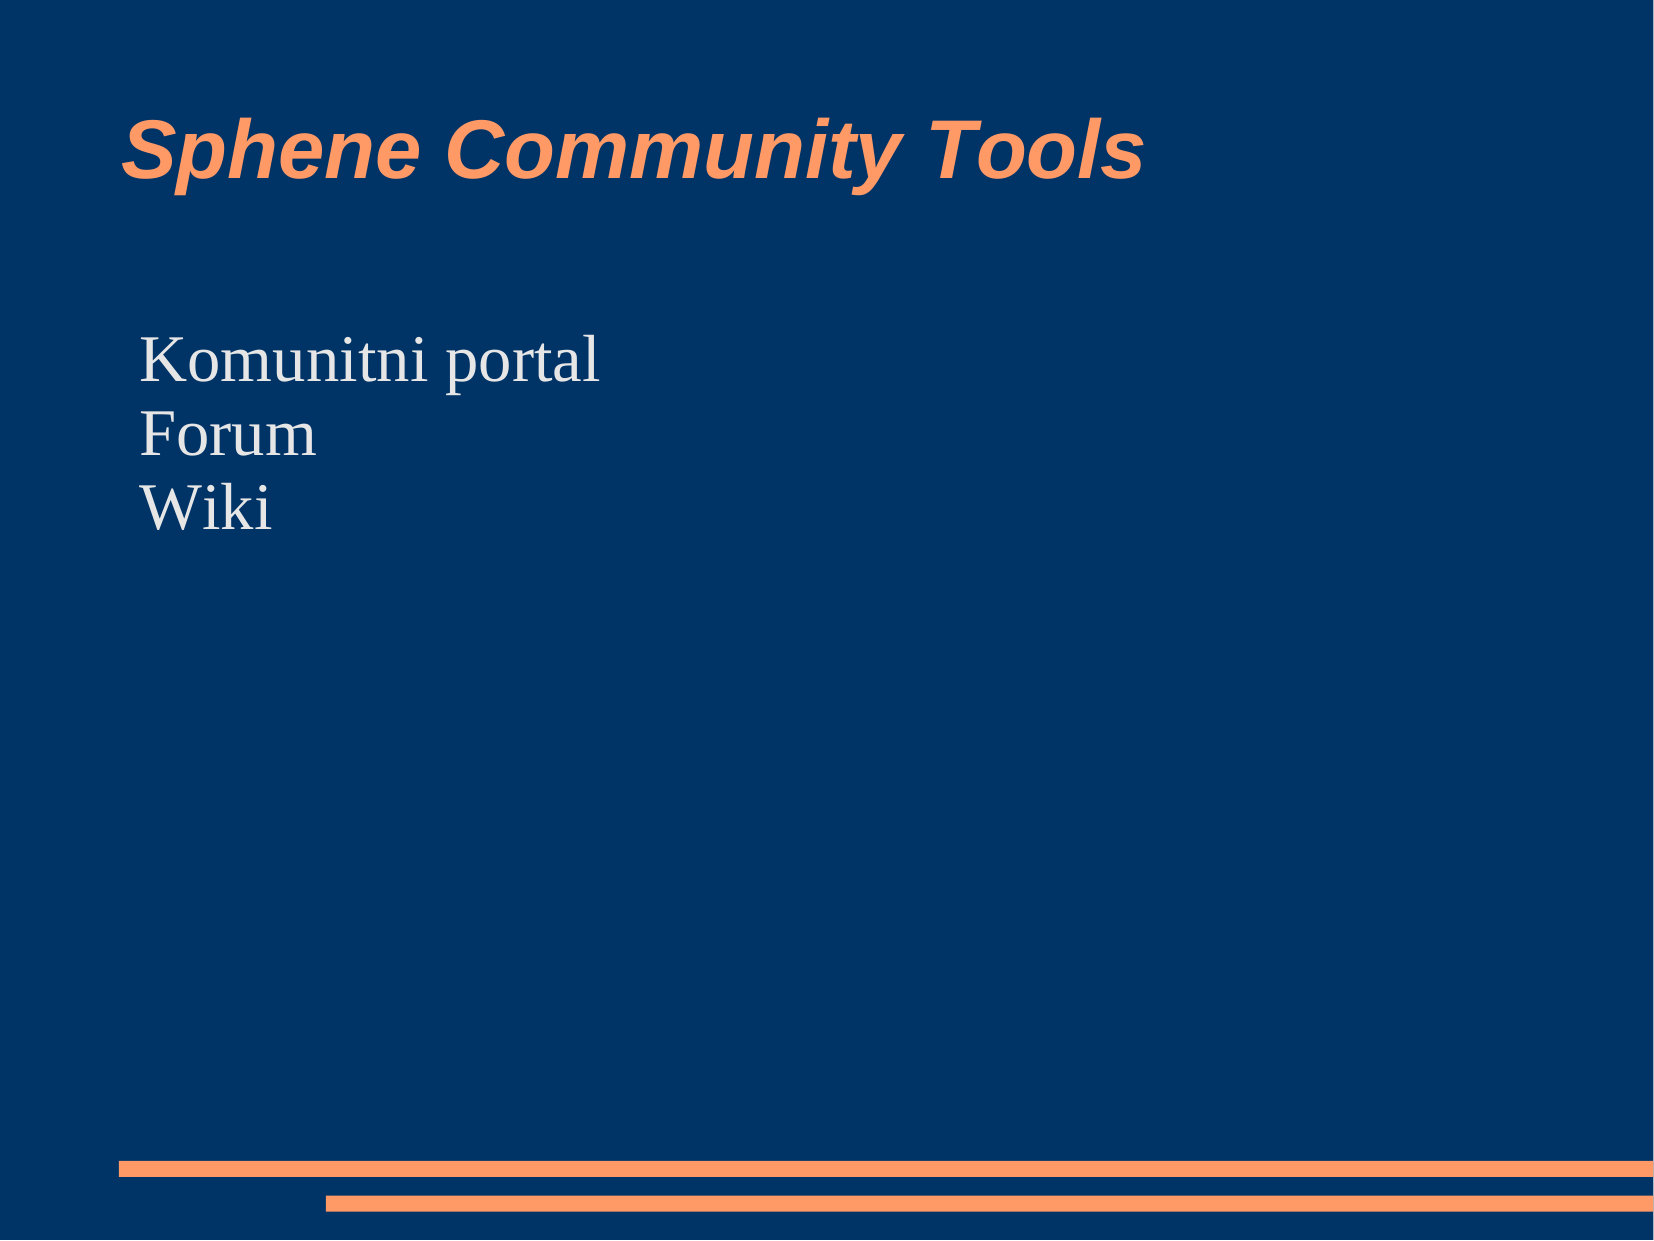

# Sphene Community Tools
Komunitni portal
Forum
Wiki